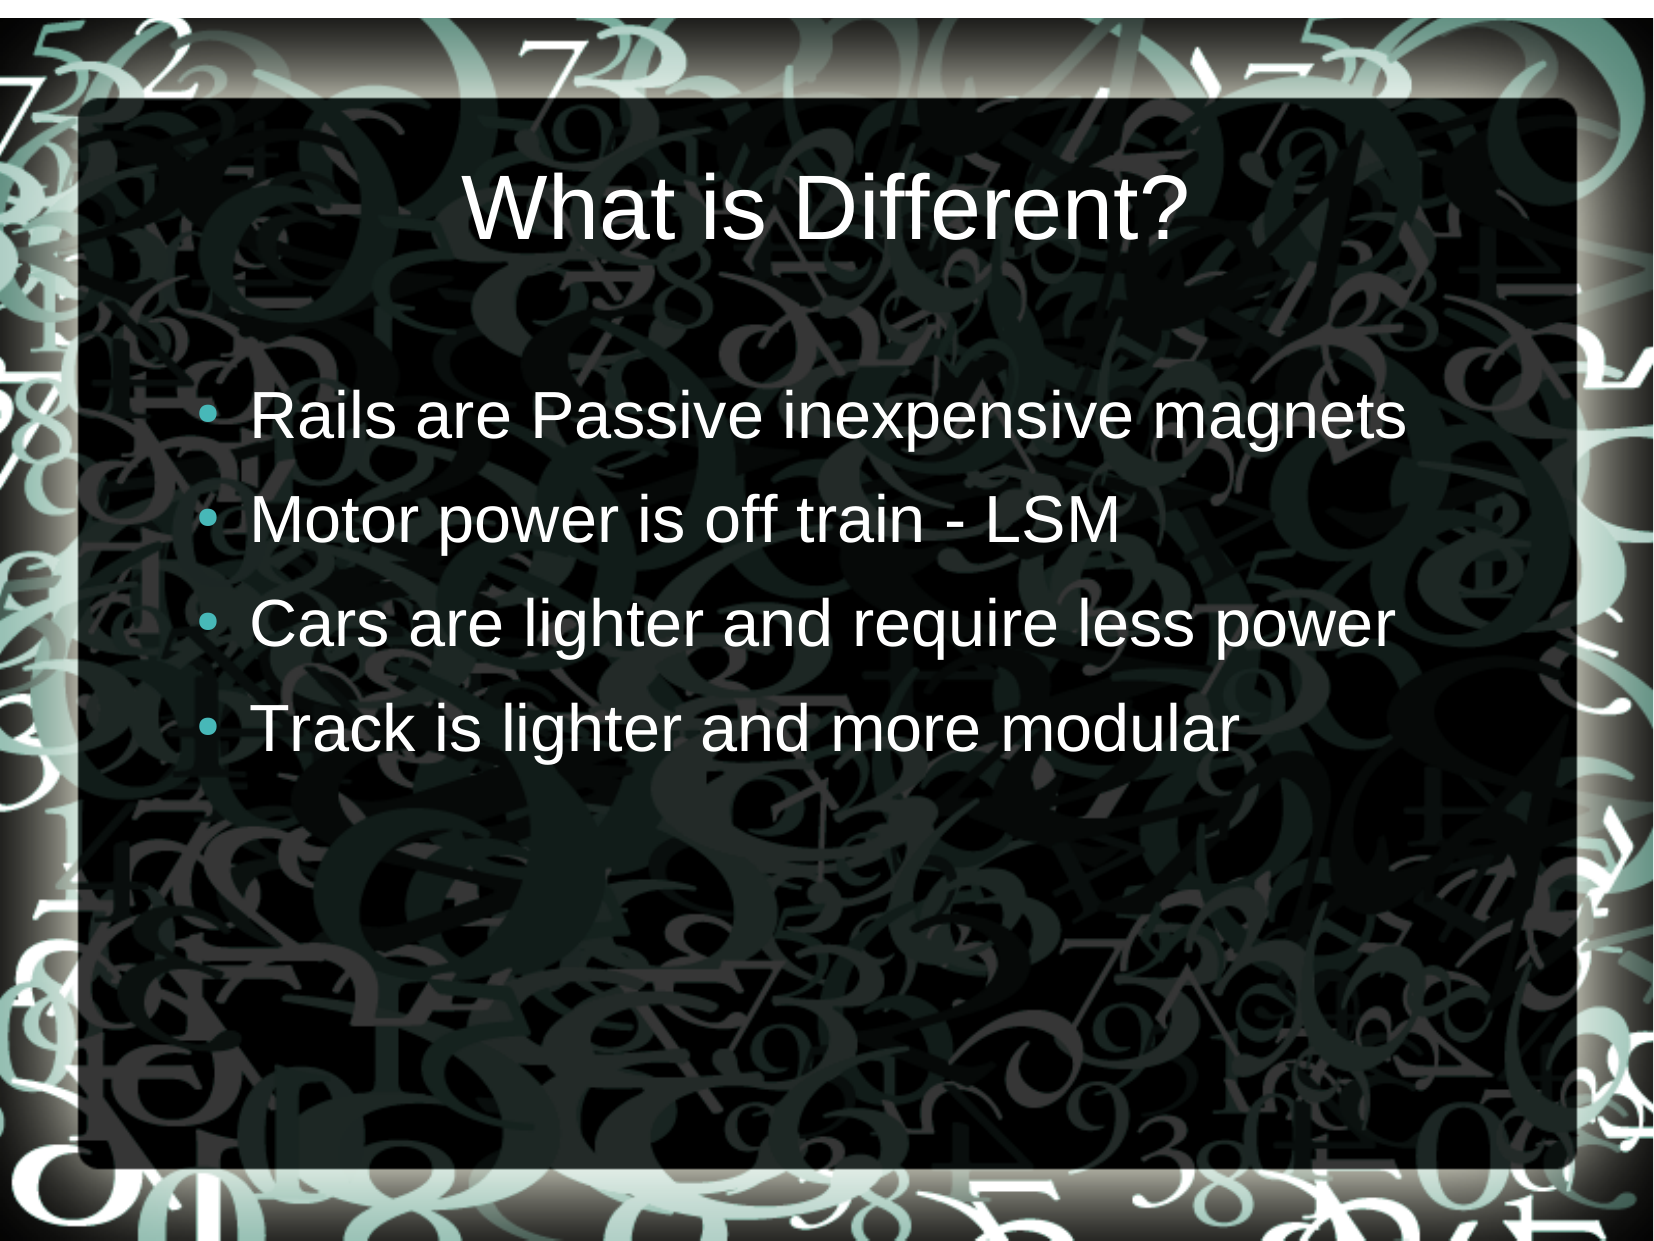

# What is Different?
Rails are Passive inexpensive magnets
Motor power is off train - LSM
Cars are lighter and require less power
Track is lighter and more modular